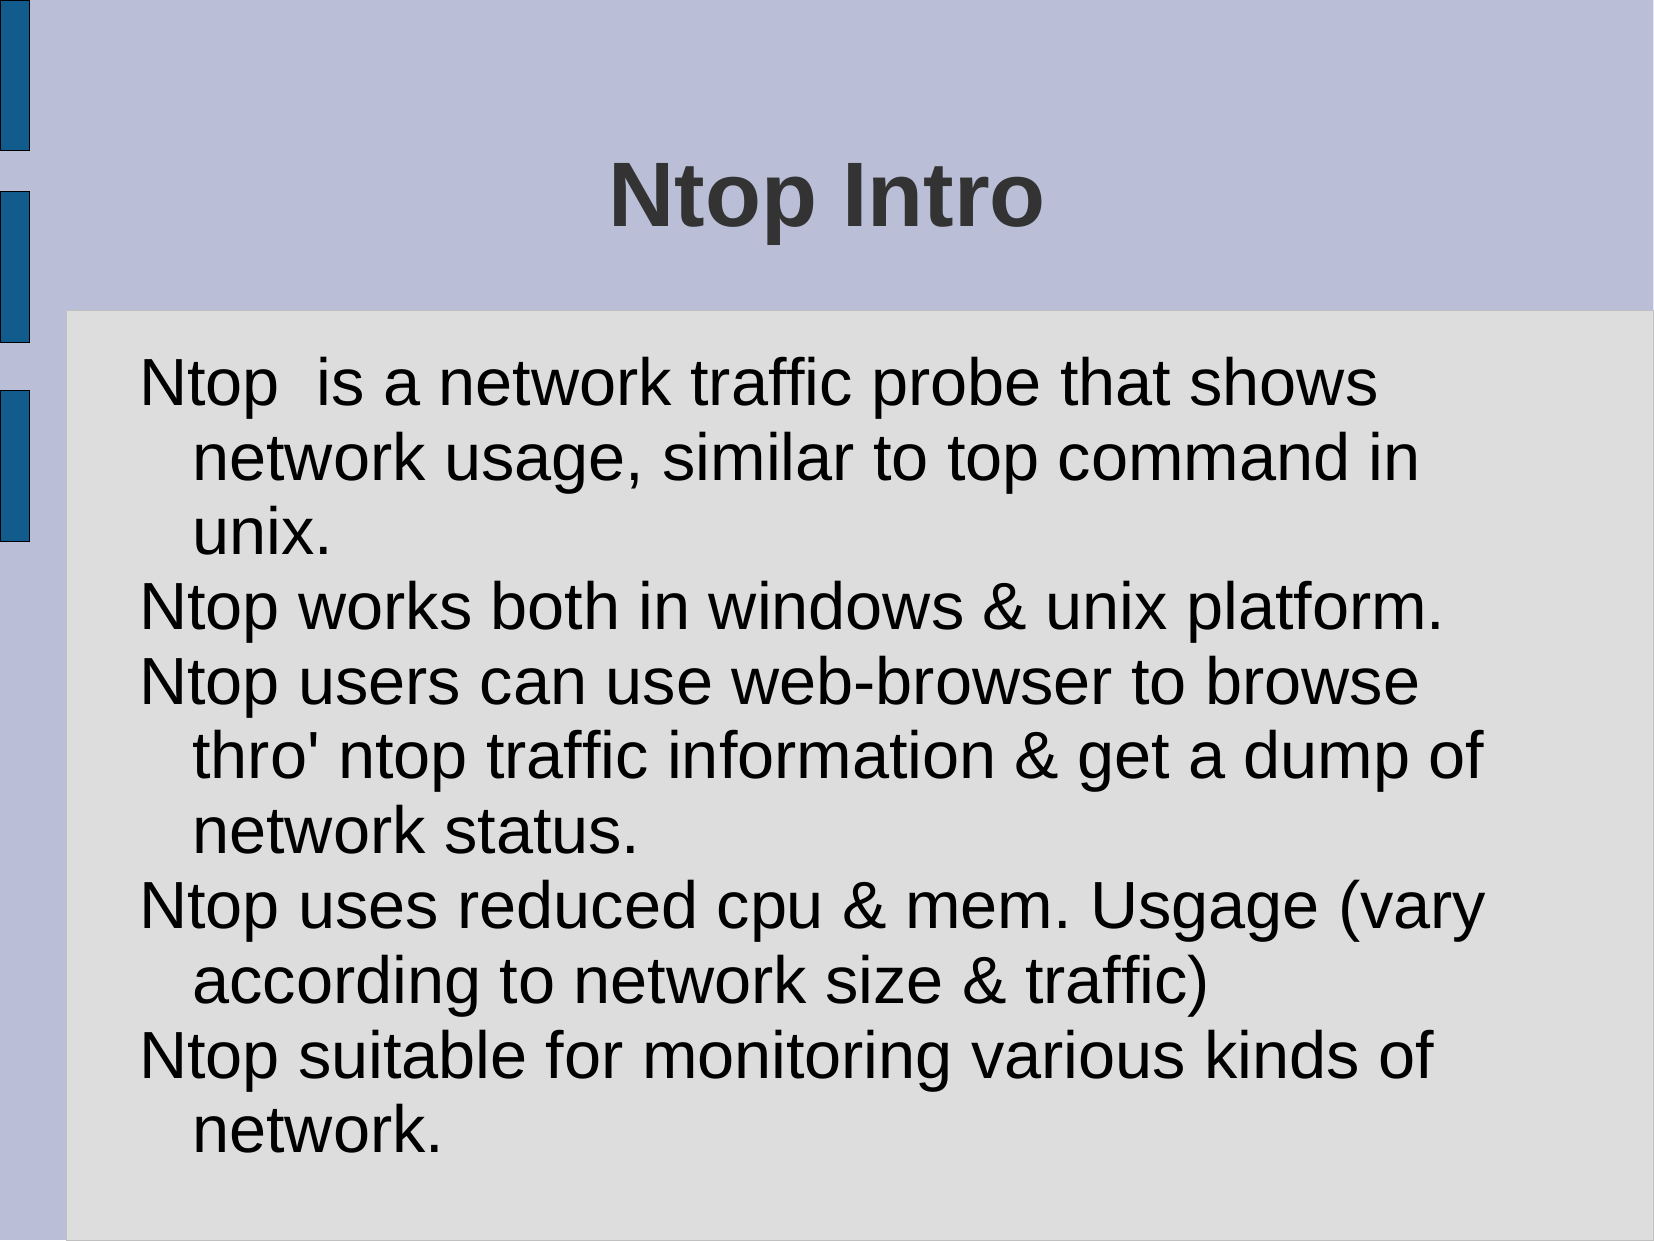

# Ntop Intro
Ntop is a network traffic probe that shows network usage, similar to top command in unix.
Ntop works both in windows & unix platform.
Ntop users can use web-browser to browse thro' ntop traffic information & get a dump of network status.
Ntop uses reduced cpu & mem. Usgage (vary according to network size & traffic)
Ntop suitable for monitoring various kinds of network.